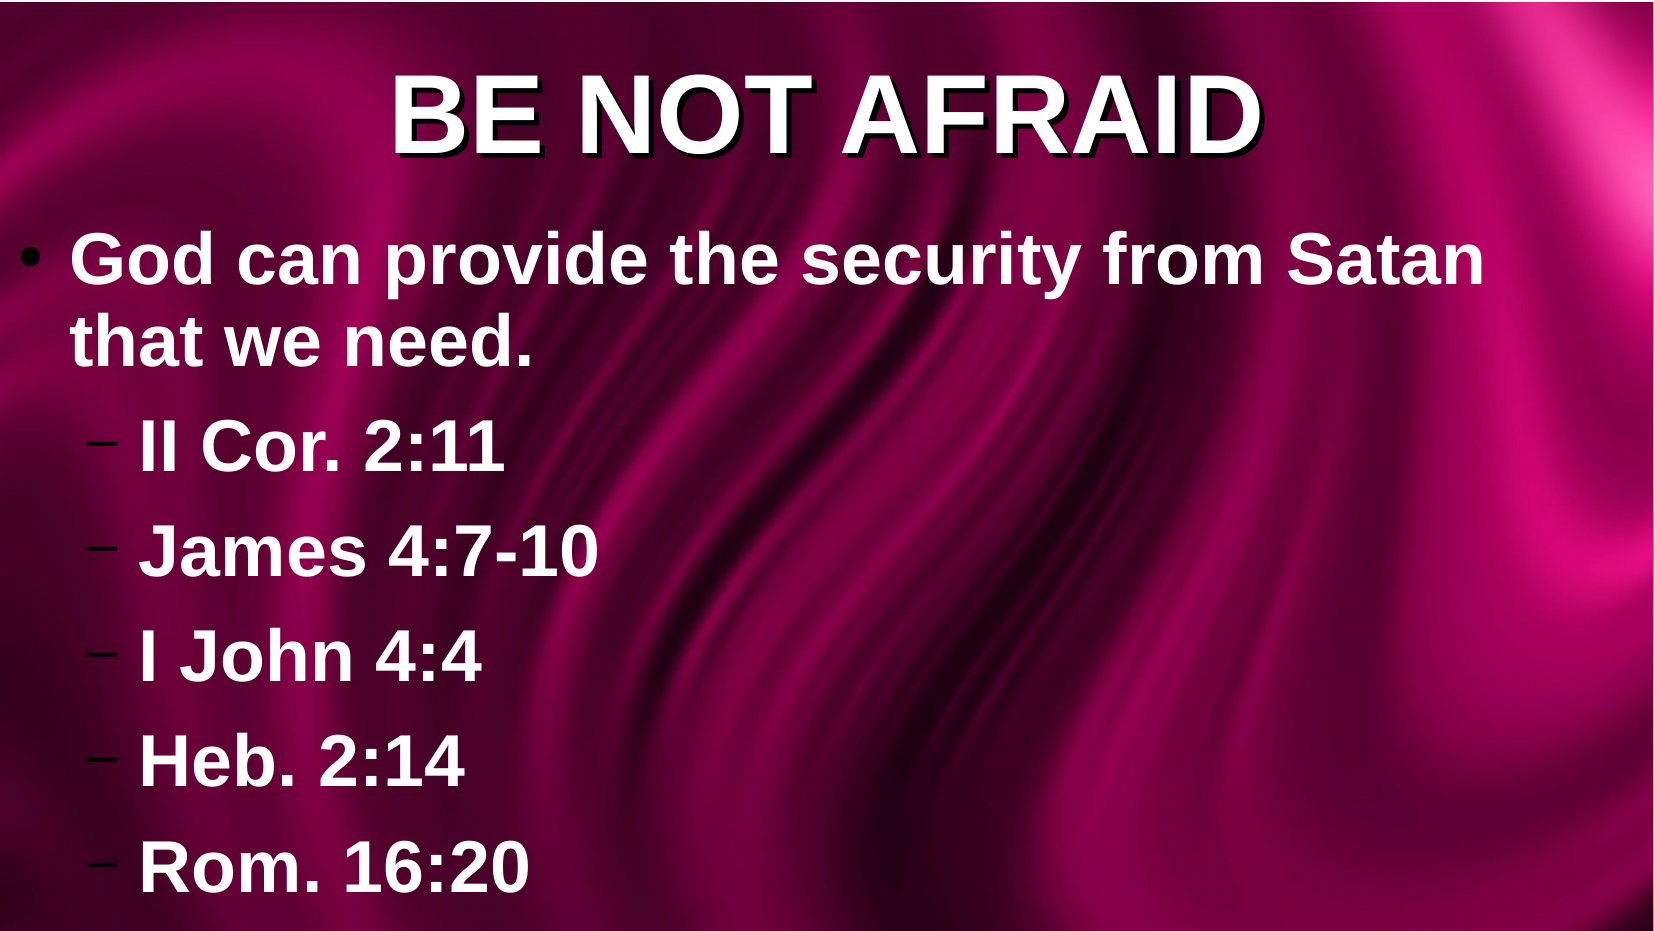

# BE NOT AFRAID
God can provide the security from Satan that we need.
II Cor. 2:11
James 4:7-10
I John 4:4
Heb. 2:14
Rom. 16:20